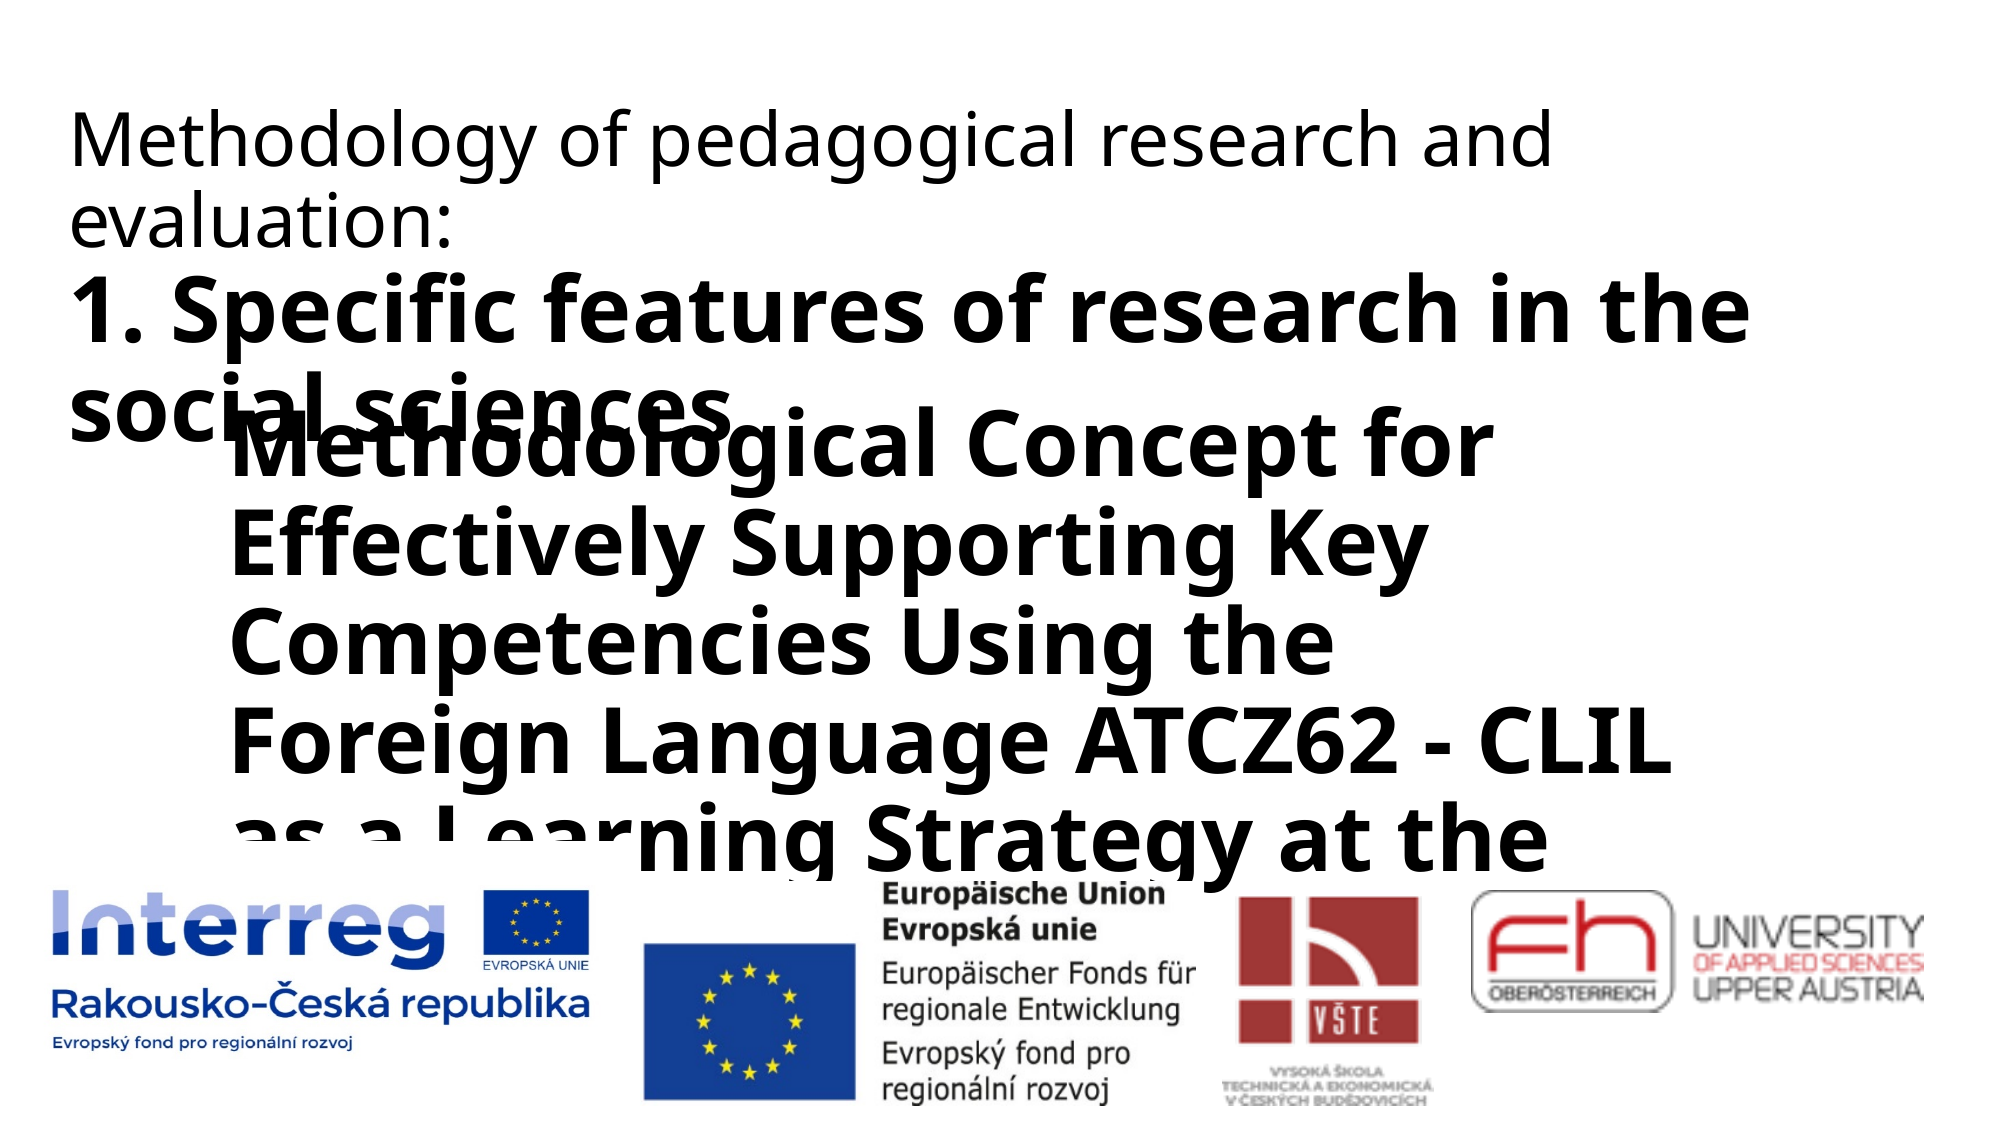

# Methodology of pedagogical research and evaluation: 1. Specific features of research in the social sciences
Methodological Concept for Effectively Supporting Key Competencies Using the Foreign Language ATCZ62 - CLIL as a Learning Strategy at the College